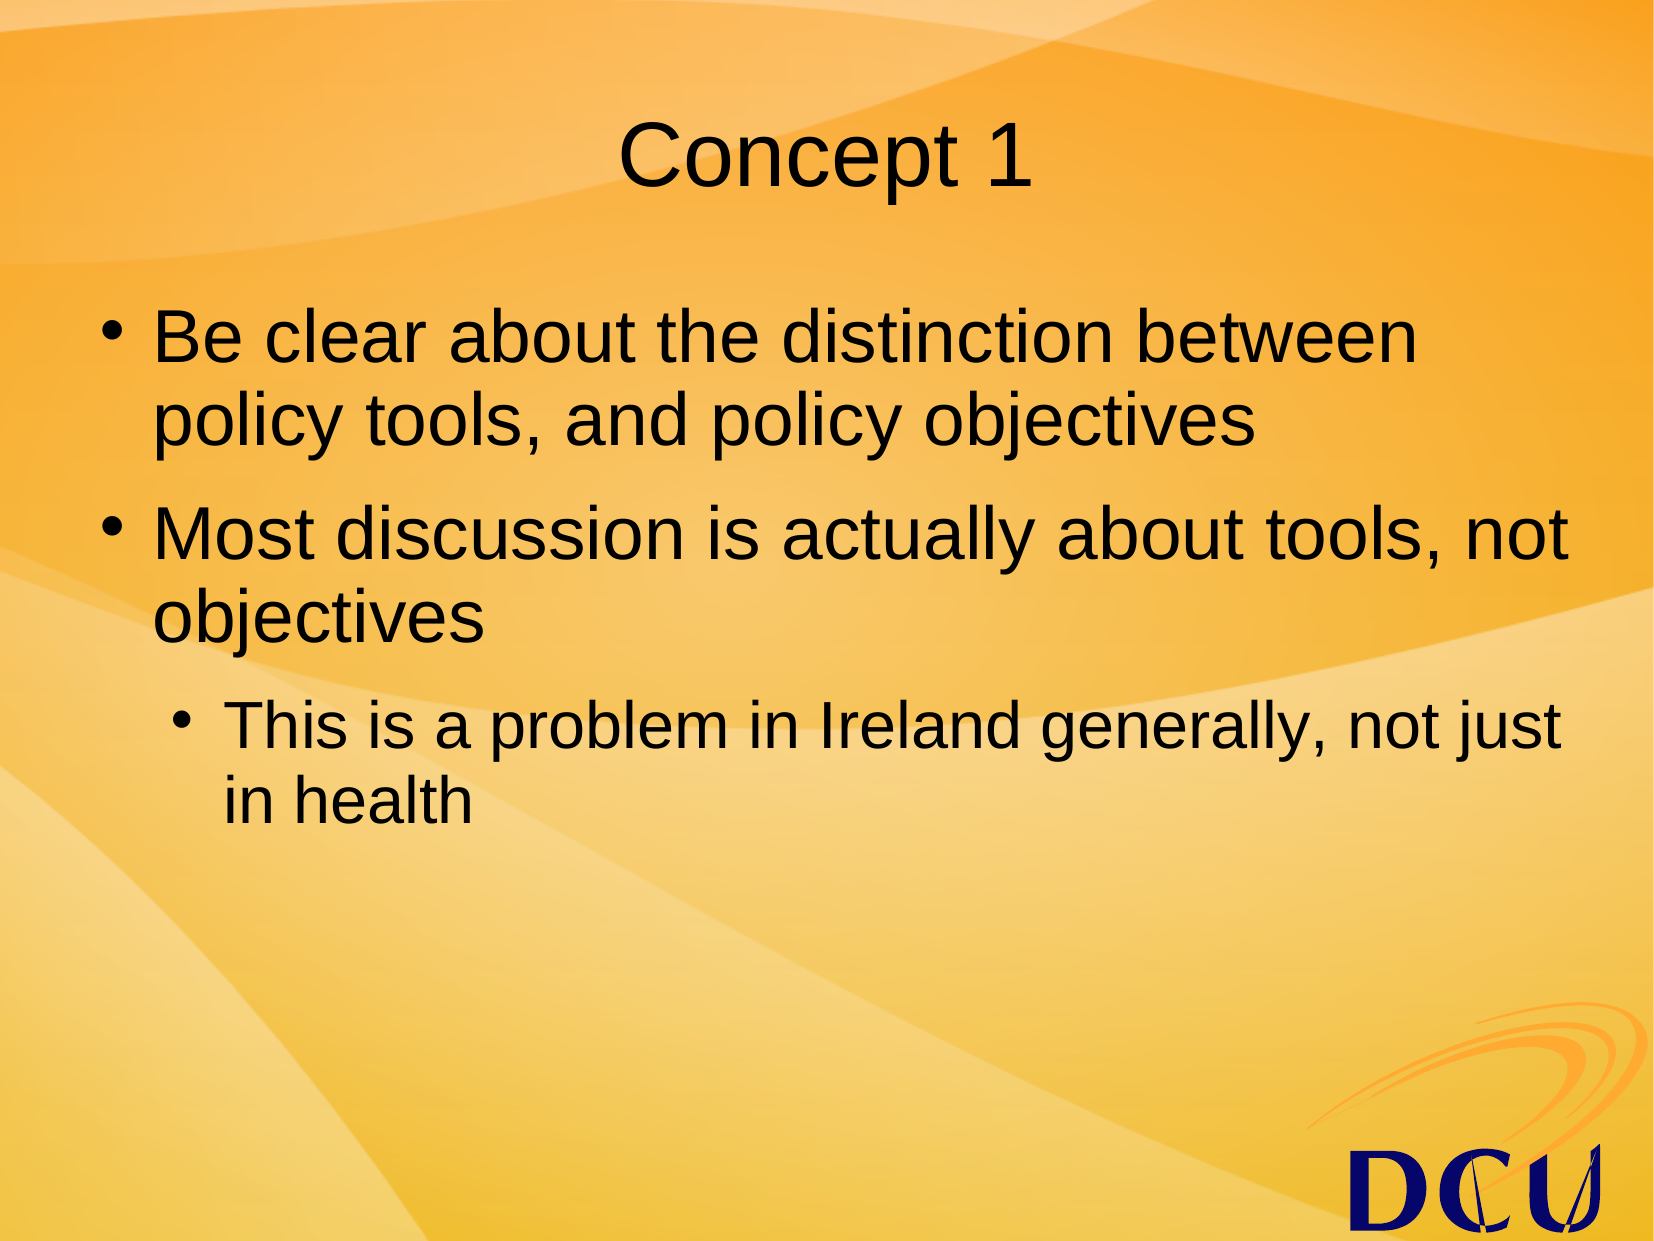

# Concept 1
Be clear about the distinction between policy tools, and policy objectives
Most discussion is actually about tools, not objectives
This is a problem in Ireland generally, not just in health